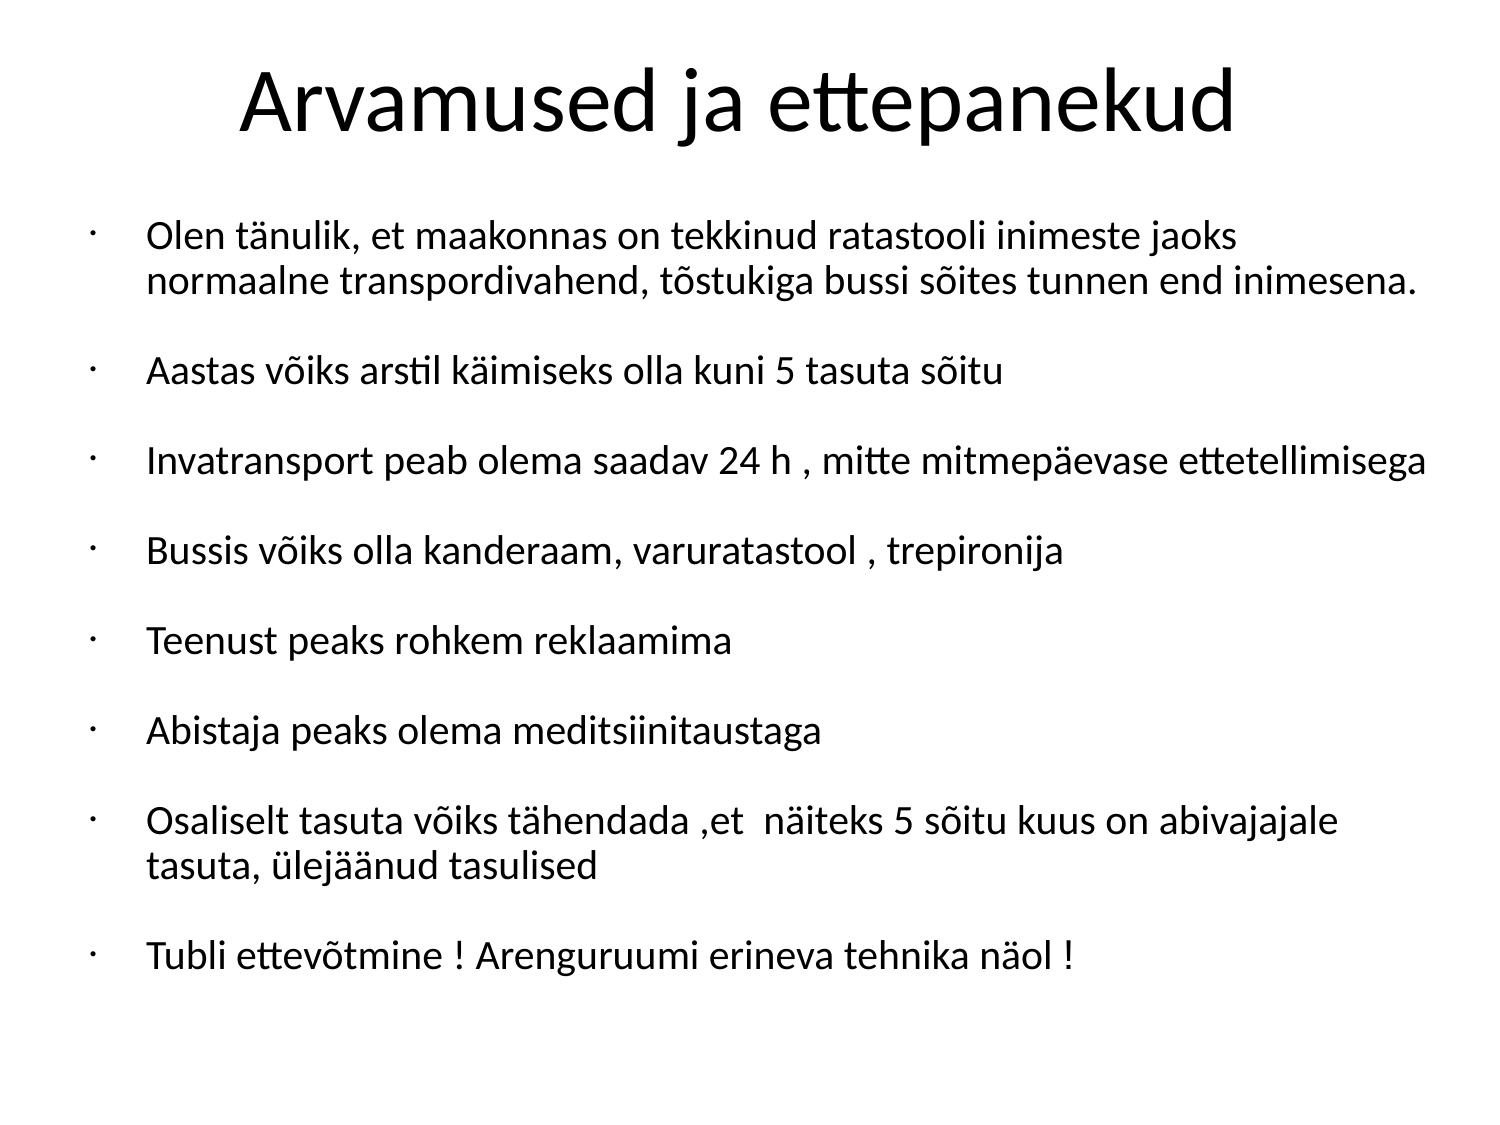

# Arvamused ja ettepanekud
Olen tänulik, et maakonnas on tekkinud ratastooli inimeste jaoks normaalne transpordivahend, tõstukiga bussi sõites tunnen end inimesena.
Aastas võiks arstil käimiseks olla kuni 5 tasuta sõitu
Invatransport peab olema saadav 24 h , mitte mitmepäevase ettetellimisega
Bussis võiks olla kanderaam, varuratastool , trepironija
Teenust peaks rohkem reklaamima
Abistaja peaks olema meditsiinitaustaga
Osaliselt tasuta võiks tähendada ,et näiteks 5 sõitu kuus on abivajajale tasuta, ülejäänud tasulised
Tubli ettevõtmine ! Arenguruumi erineva tehnika näol !